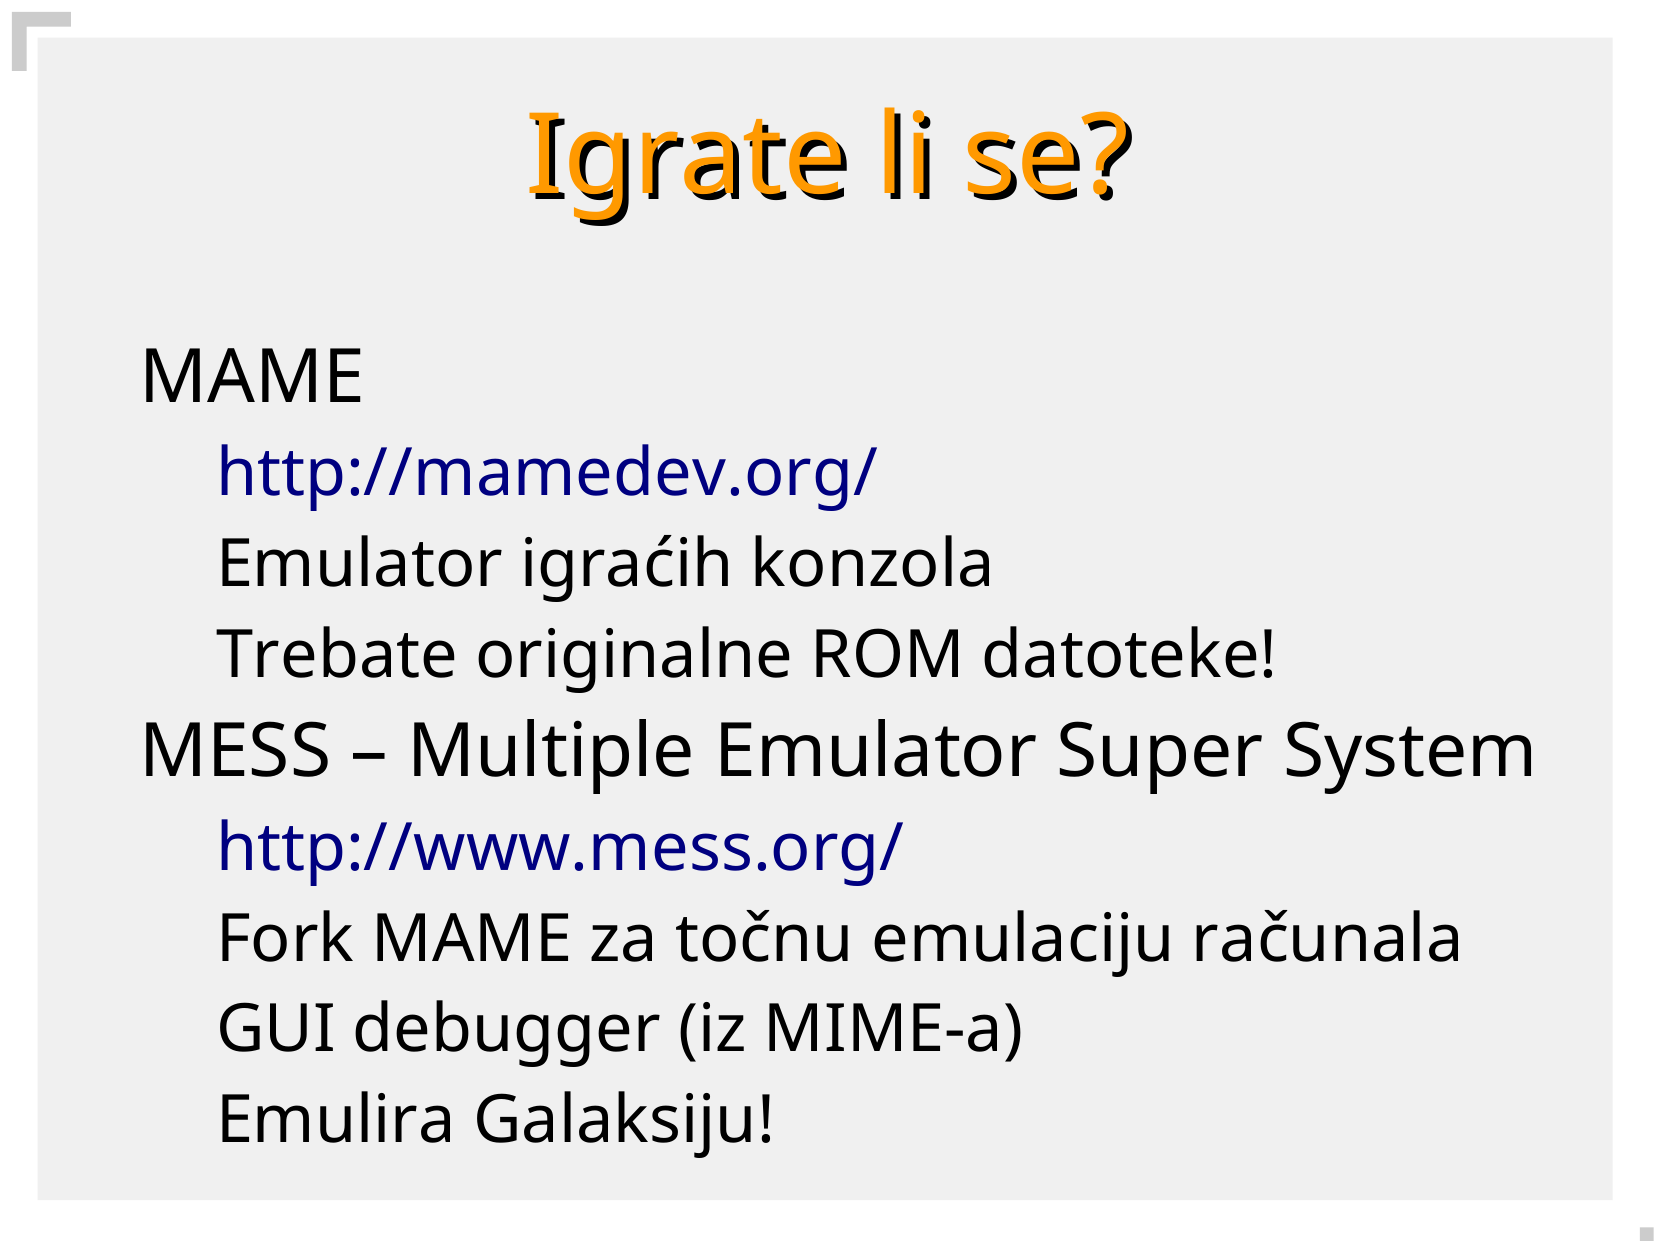

# Igrate li se?
MAME
http://mamedev.org/
Emulator igraćih konzola
Trebate originalne ROM datoteke!
MESS – Multiple Emulator Super System
http://www.mess.org/
Fork MAME za točnu emulaciju računala
GUI debugger (iz MIME-a)
Emulira Galaksiju!